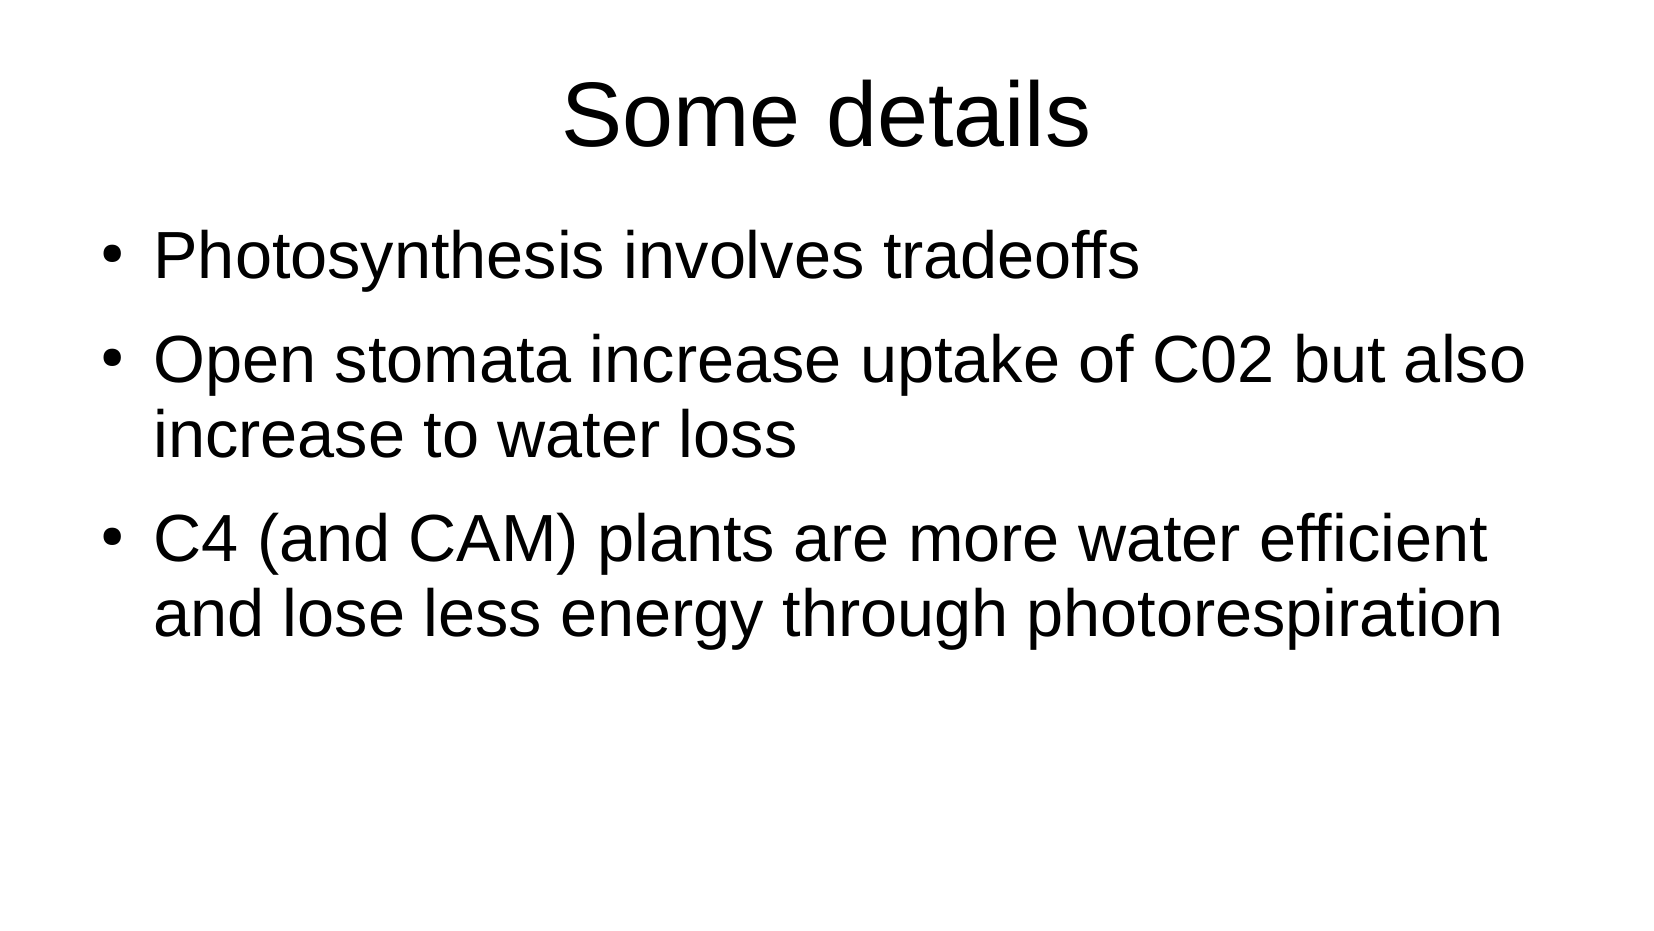

# Some details
Photosynthesis involves tradeoffs
Open stomata increase uptake of C02 but also increase to water loss
C4 (and CAM) plants are more water efficient and lose less energy through photorespiration